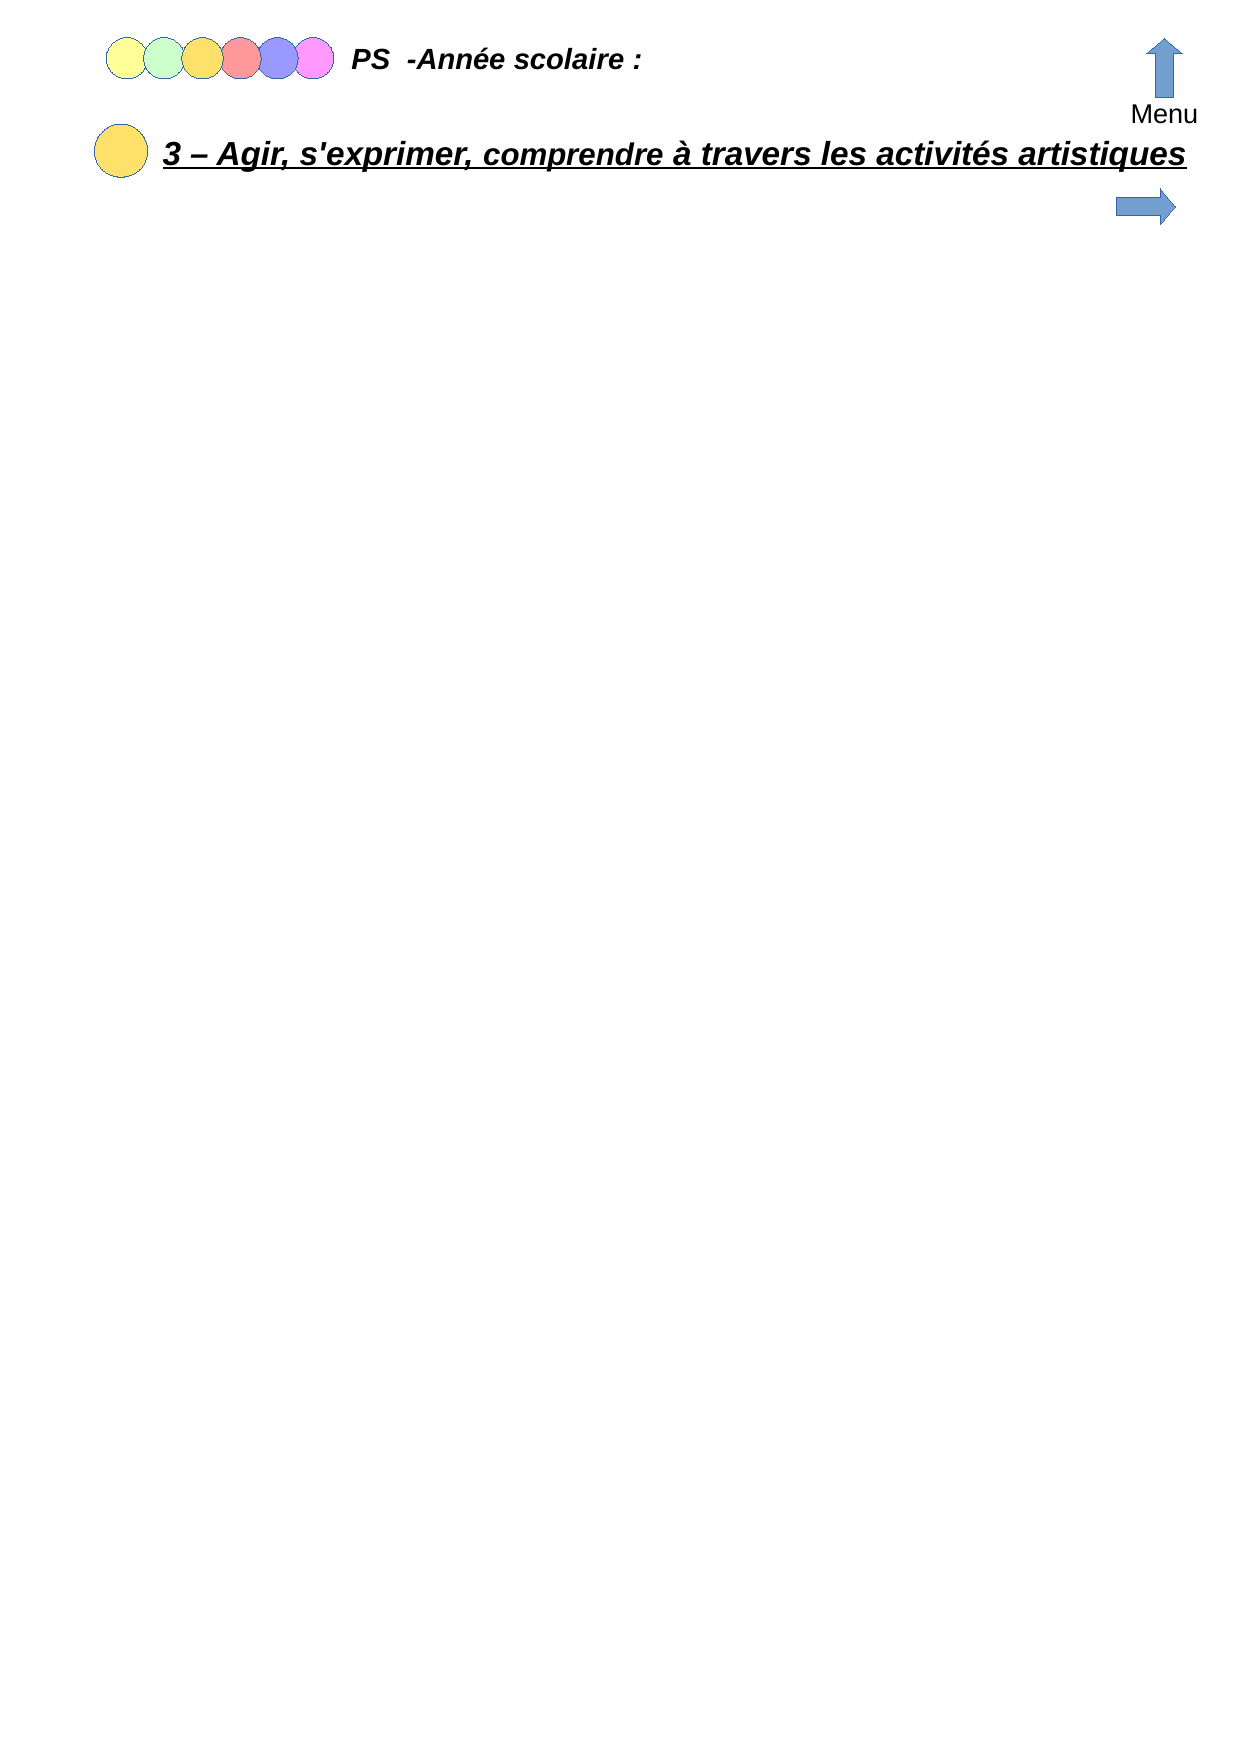

PS -Année scolaire :
Menu
3 – Agir, s'exprimer, comprendre à travers les activités artistiques